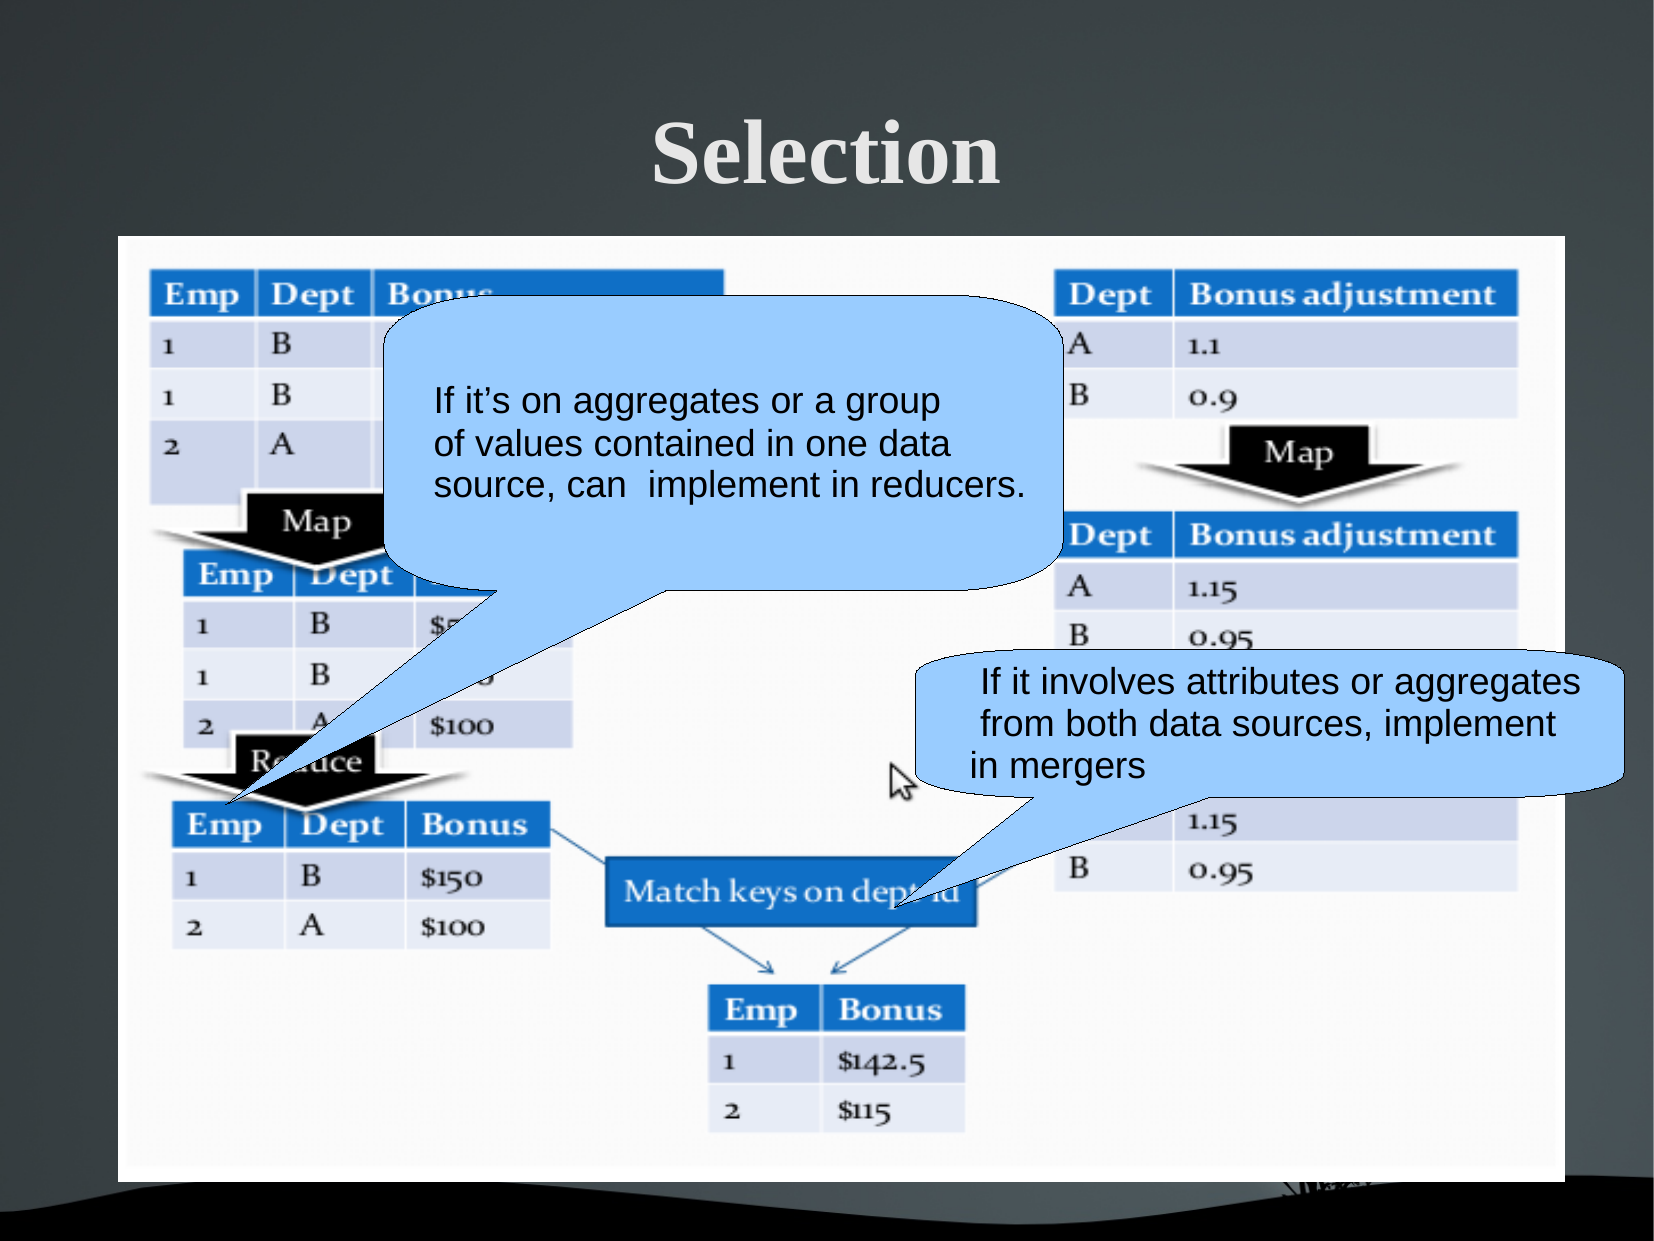

# Selection
If it’s on aggregates or a group
of values contained in one data
source, can implement in reducers.
 If it involves attributes or aggregates
 from both data sources, implement
in mergers